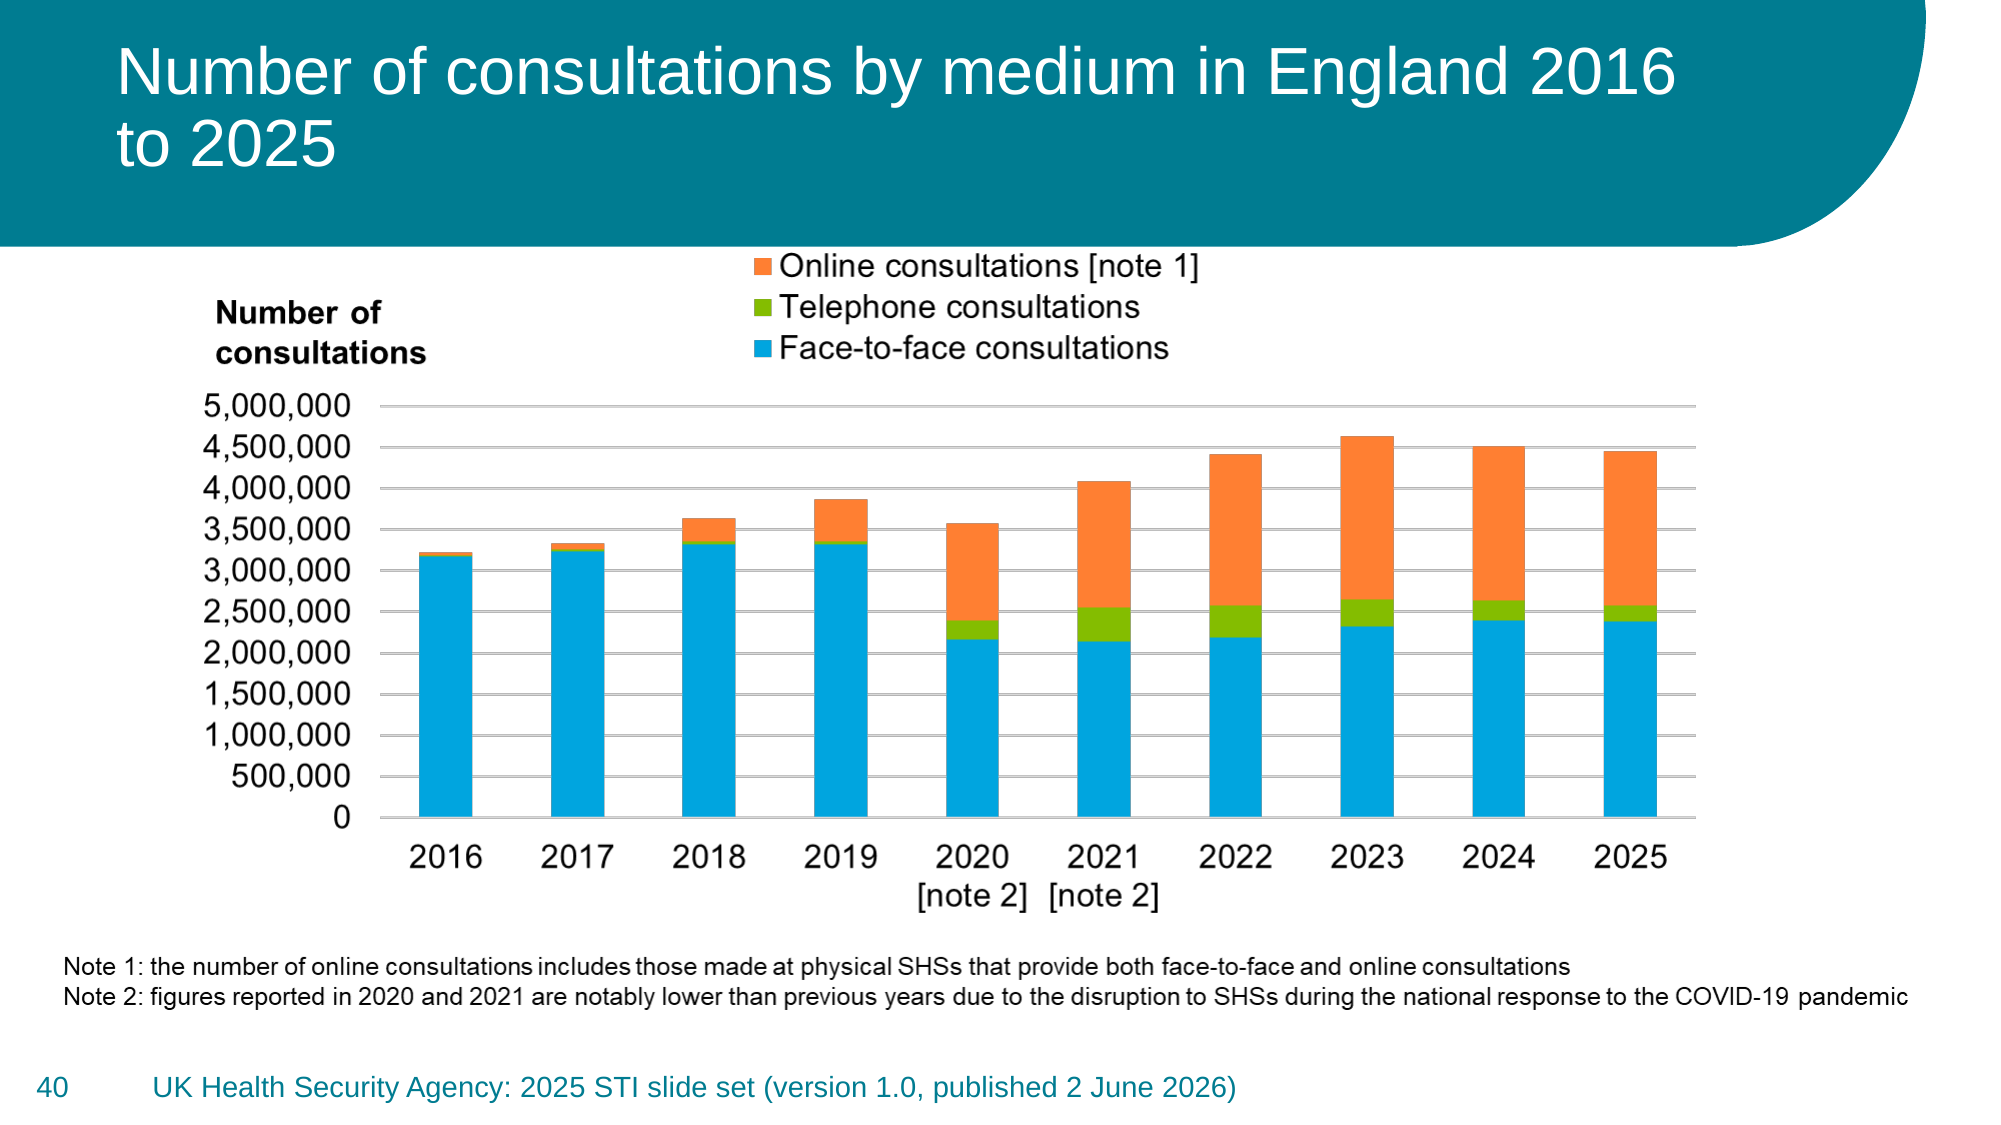

# Number of consultations by medium in England 2016 to 2025
40
UK Health Security Agency: 2025 STI slide set (version 1.0, published 2 June 2026)